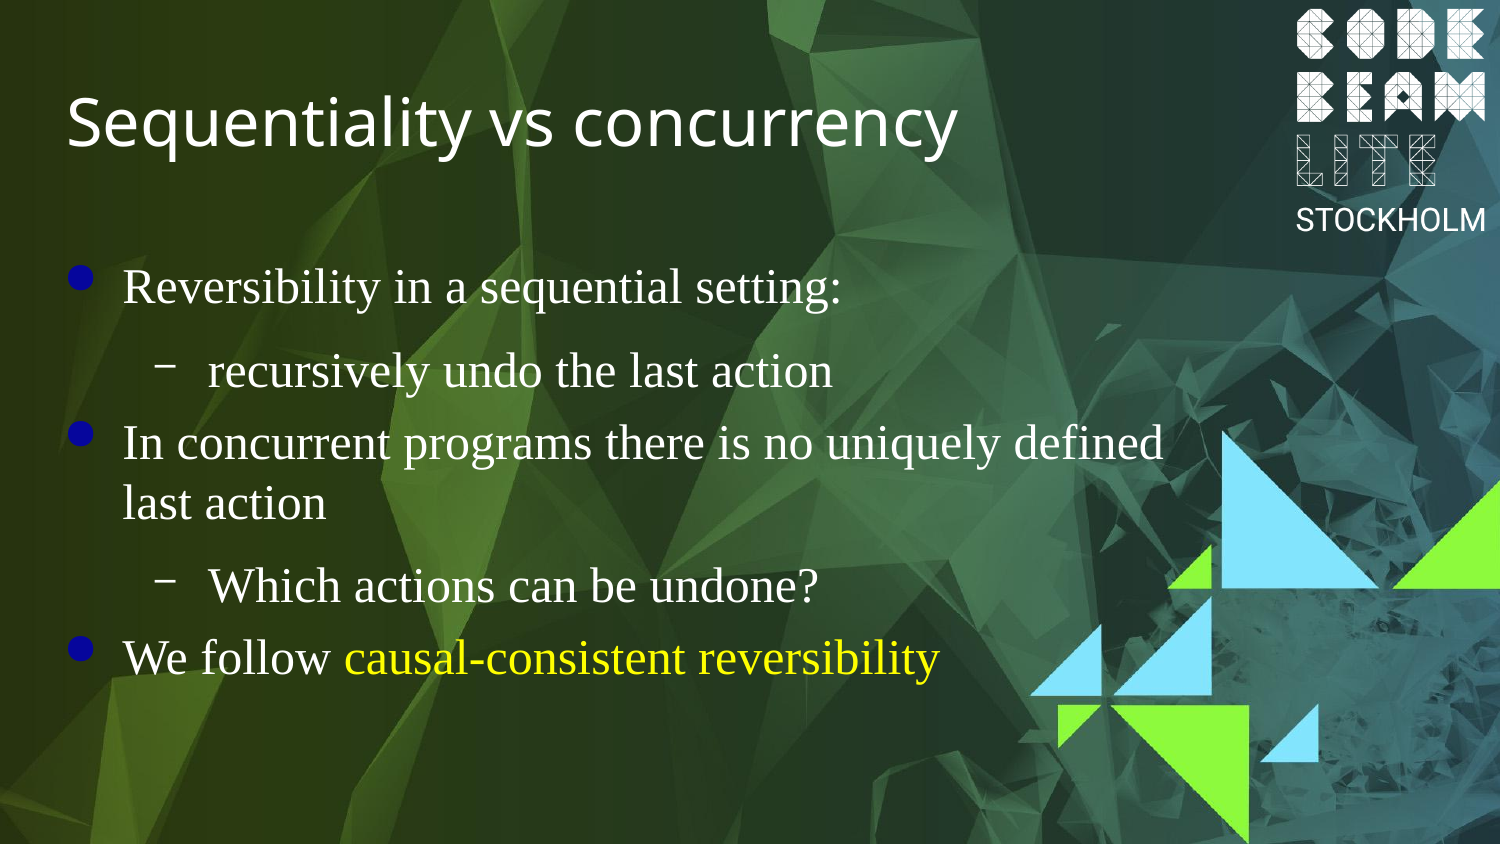

# Sequentiality vs concurrency
Reversibility in a sequential setting:
recursively undo the last action
In concurrent programs there is no uniquely defined last action
Which actions can be undone?
We follow causal-consistent reversibility